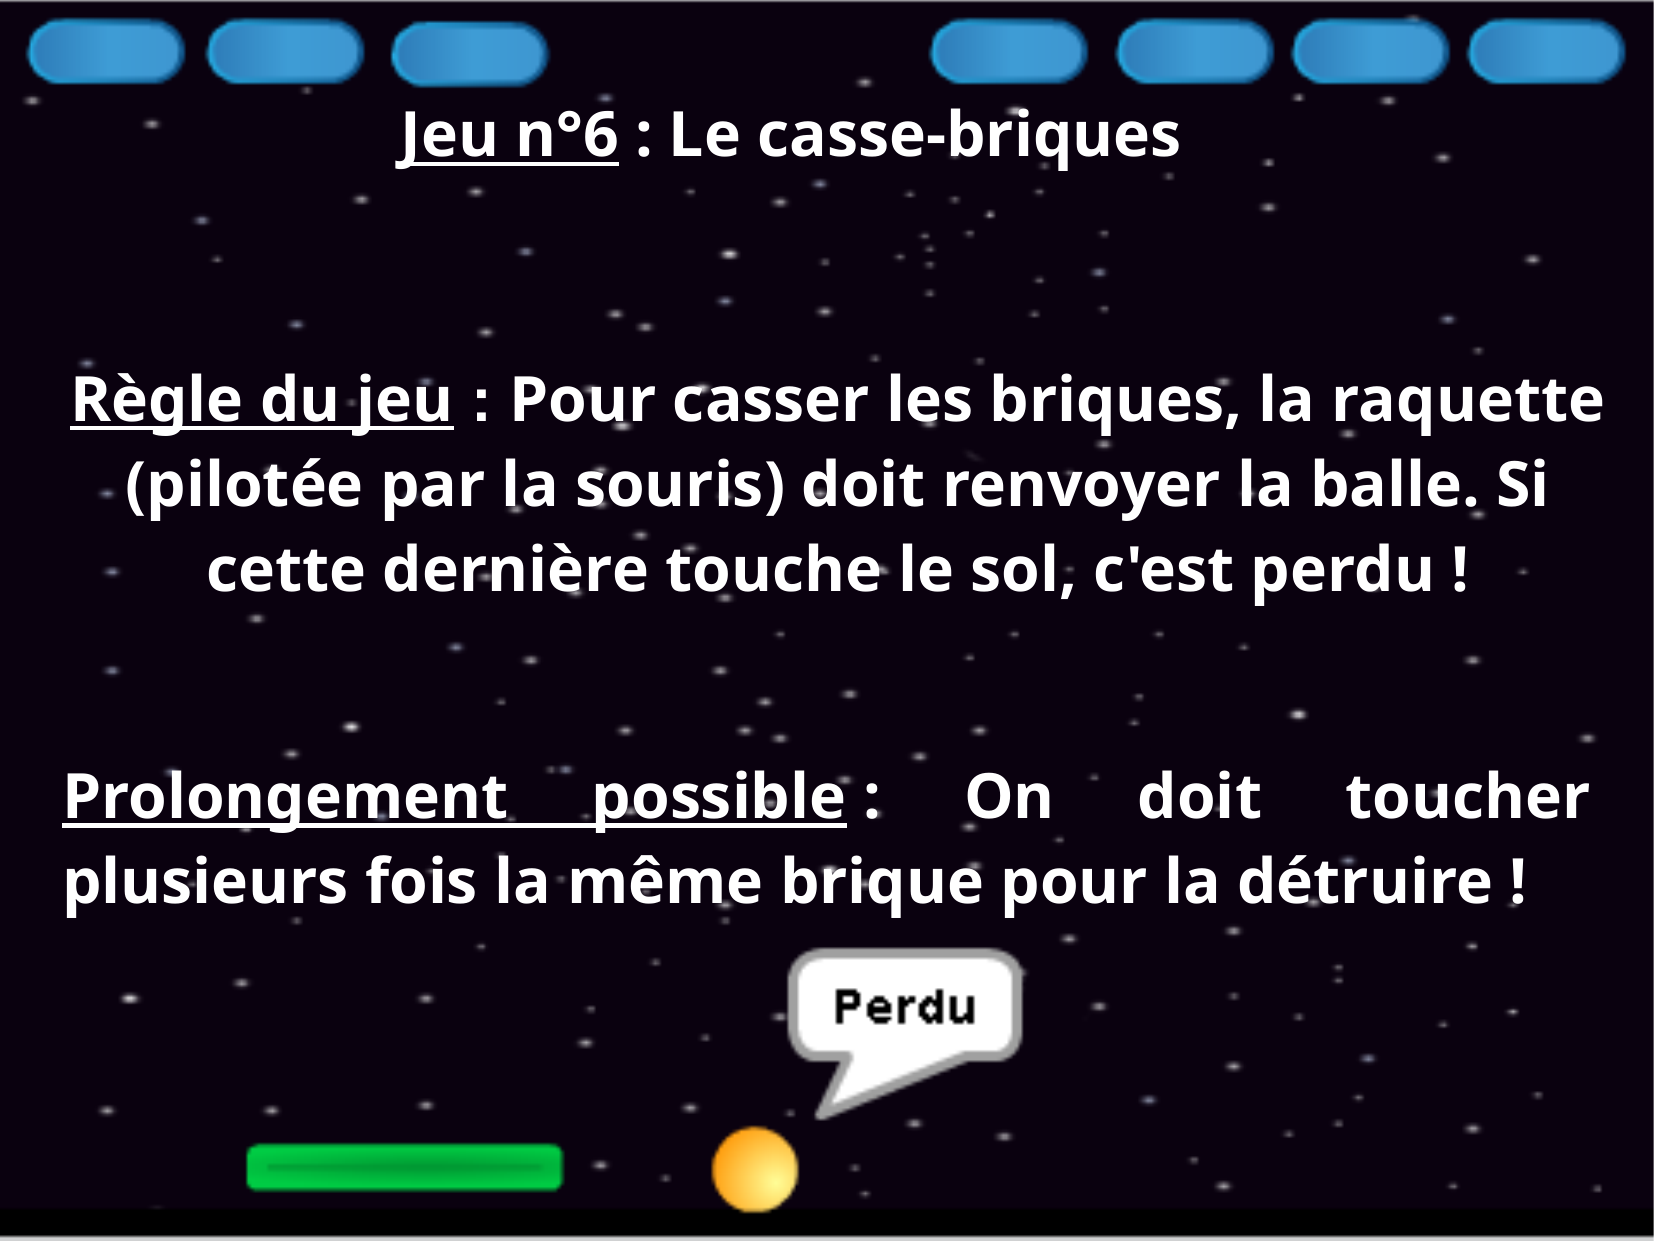

Jeu n°6 : Le casse-briques
# Règle du jeu : Pour casser les briques, la raquette (pilotée par la souris) doit renvoyer la balle. Si cette dernière touche le sol, c'est perdu !
Prolongement possible : On doit toucher plusieurs fois la même brique pour la détruire !